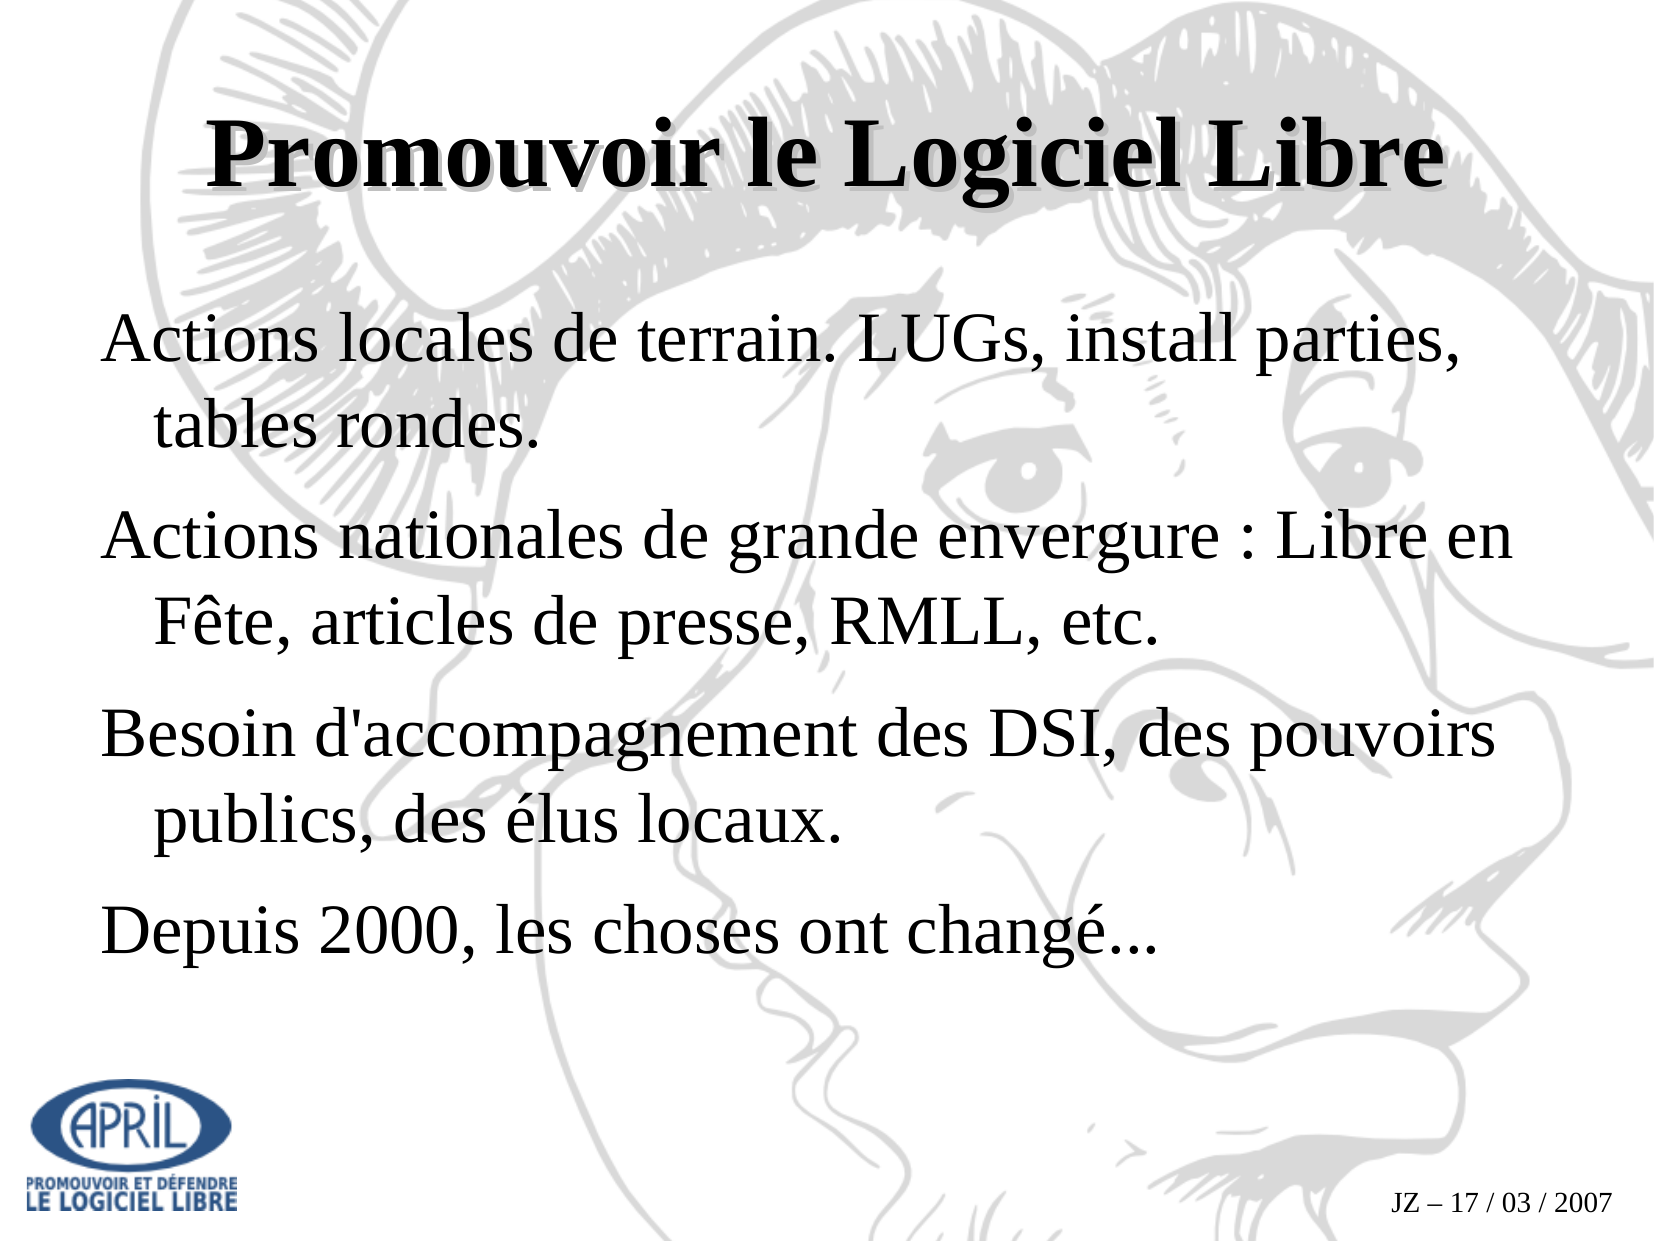

# Promouvoir le Logiciel Libre
Actions locales de terrain. LUGs, install parties, tables rondes.
Actions nationales de grande envergure : Libre en Fête, articles de presse, RMLL, etc.
Besoin d'accompagnement des DSI, des pouvoirs publics, des élus locaux.
Depuis 2000, les choses ont changé...